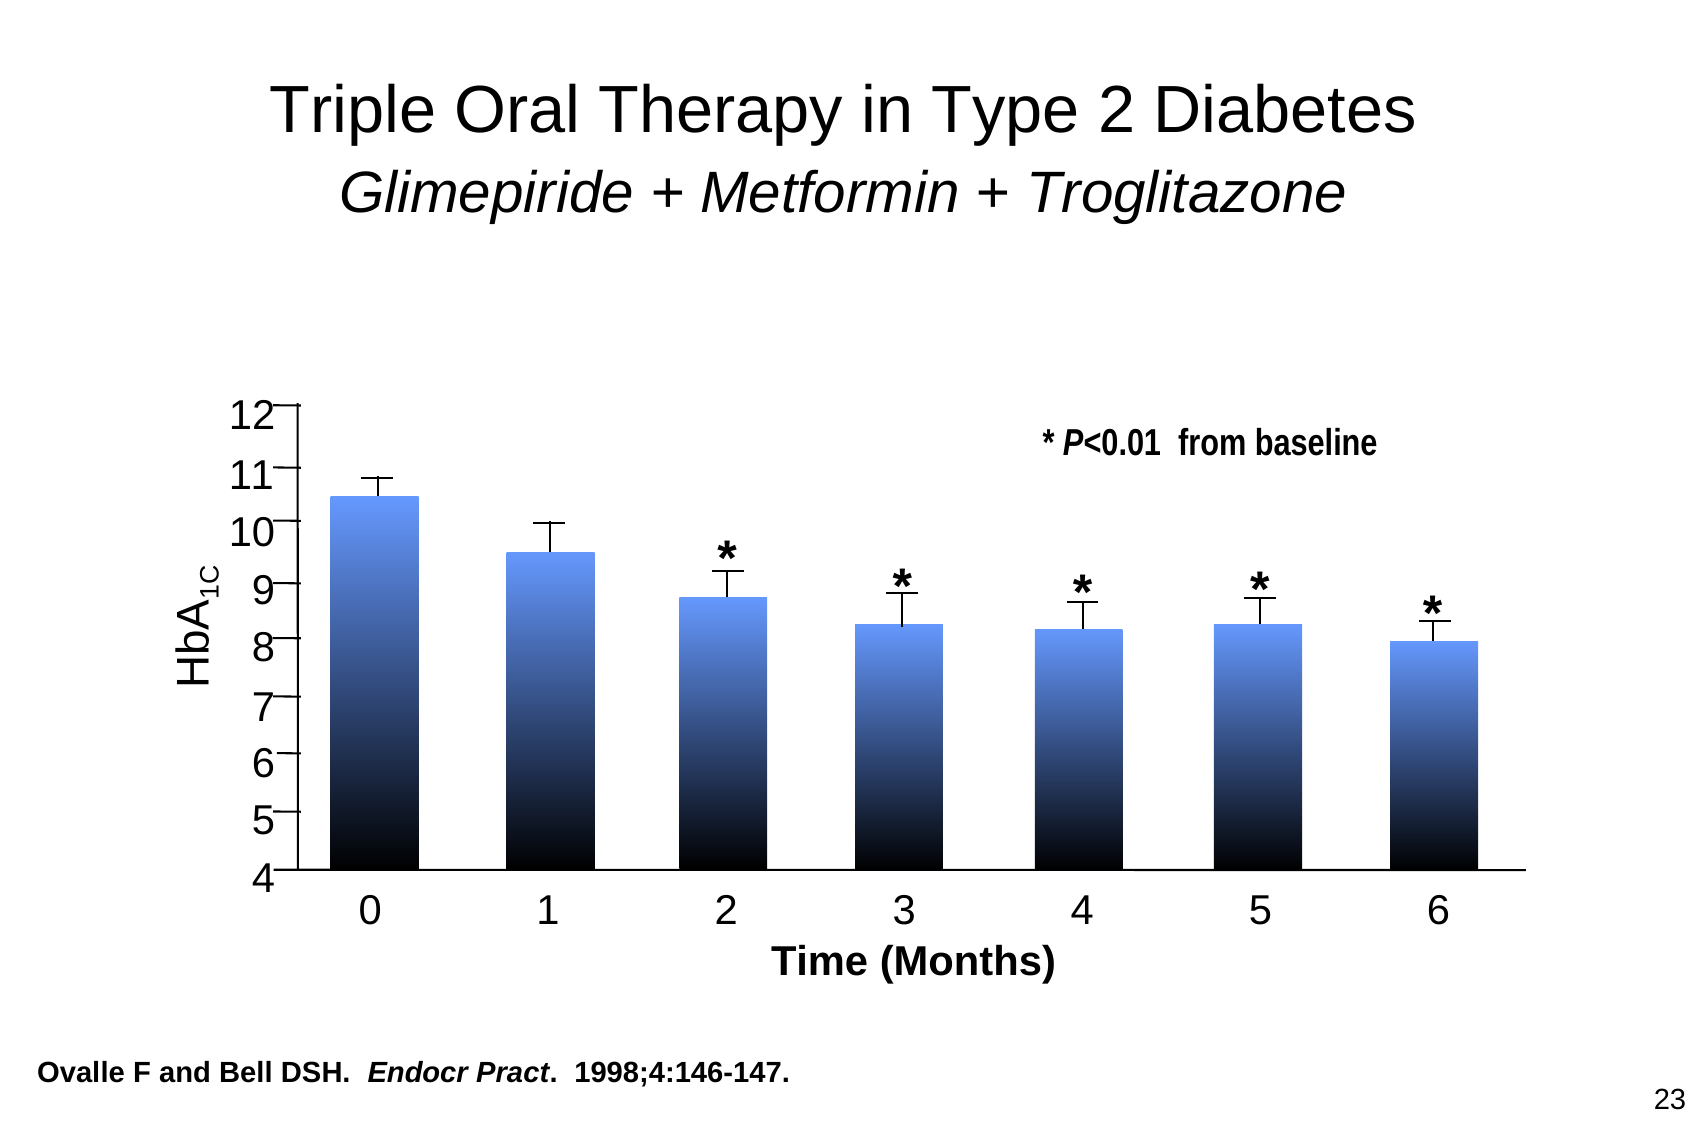

# Triple Oral Therapy in Type 2 Diabetes Glimepiride + Metformin + Troglitazone
12
* P<0.01 from baseline
11
10
*
*
*
*
9
*
HbA1C
8
7
6
5
4
0
1
2
3
4
5
6
Time (Months)
Ovalle F and Bell DSH. Endocr Pract. 1998;4:146-147.
23